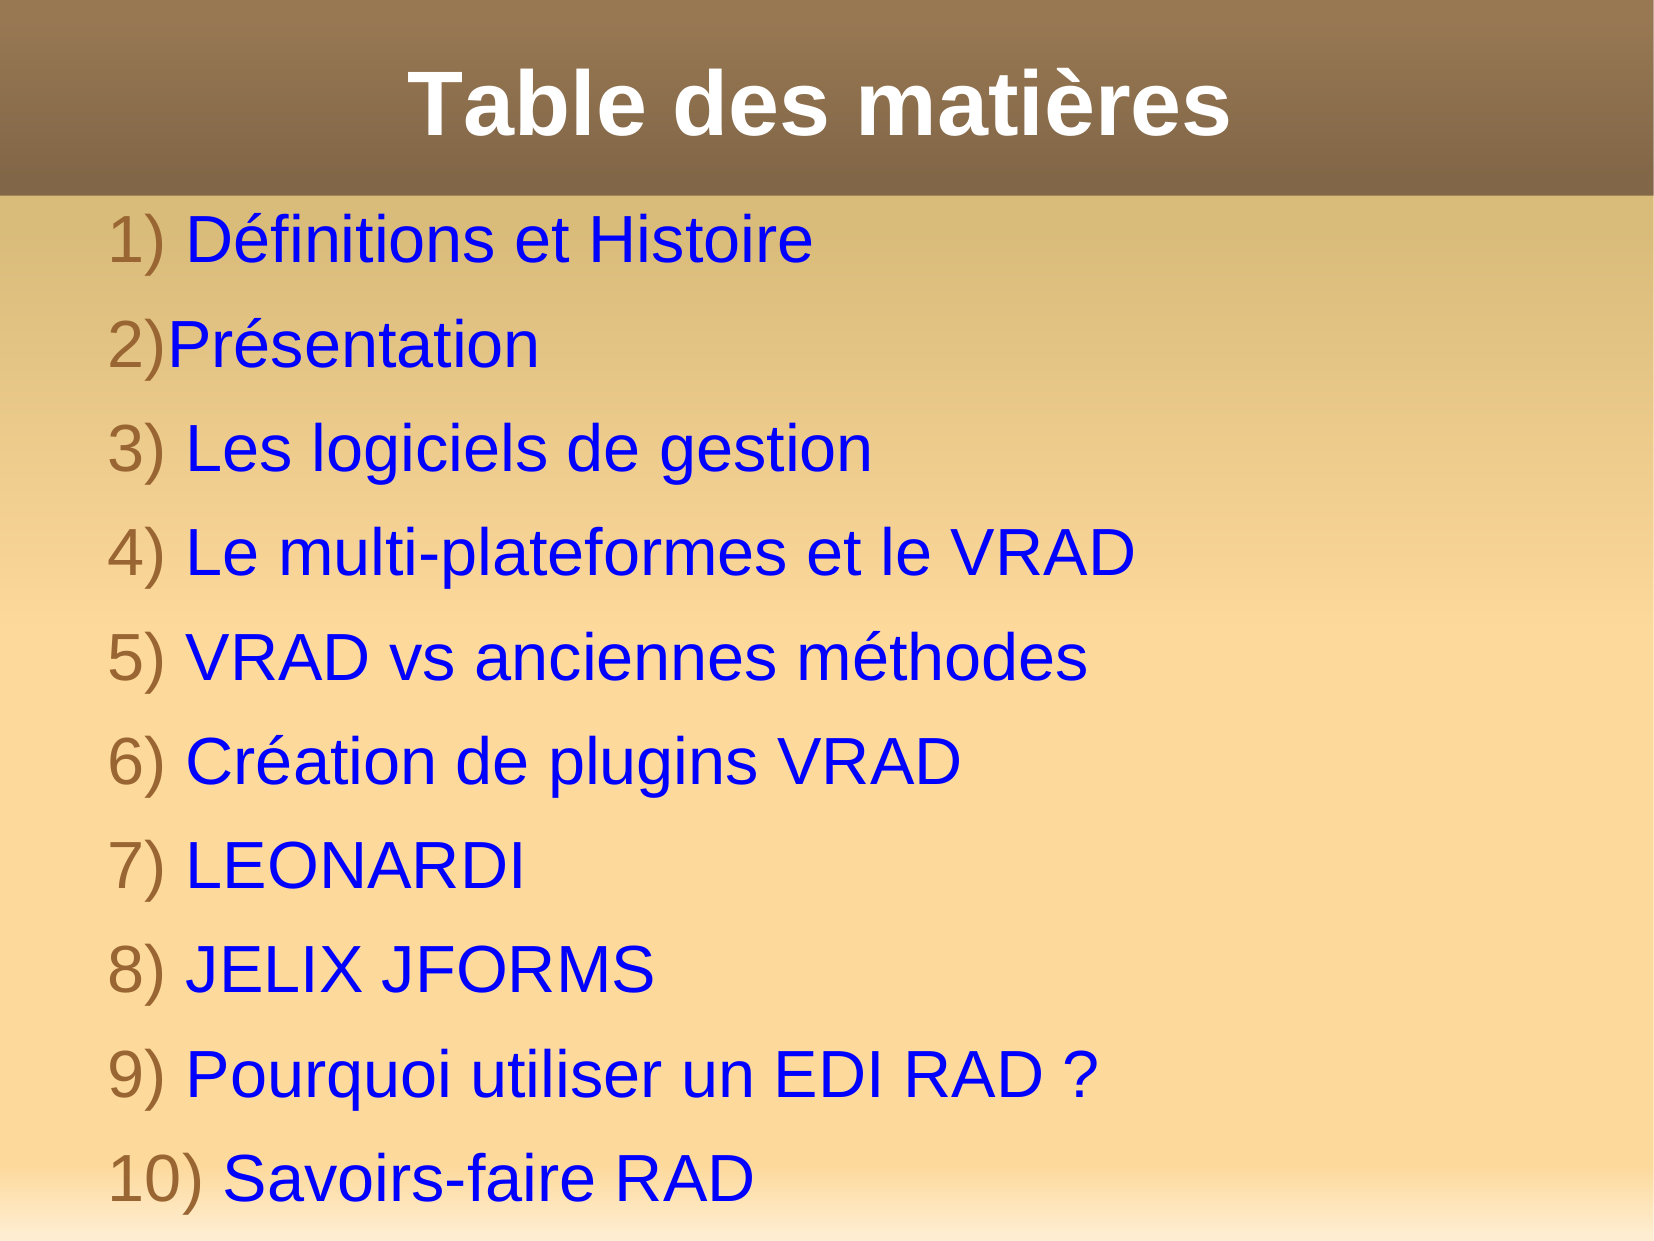

# Table des matières
 Définitions et Histoire
Présentation
 Les logiciels de gestion
 Le multi-plateformes et le VRAD
 VRAD vs anciennes méthodes
 Création de plugins VRAD
 LEONARDI
 JELIX JFORMS
 Pourquoi utiliser un EDI RAD ?
 Savoirs-faire RAD